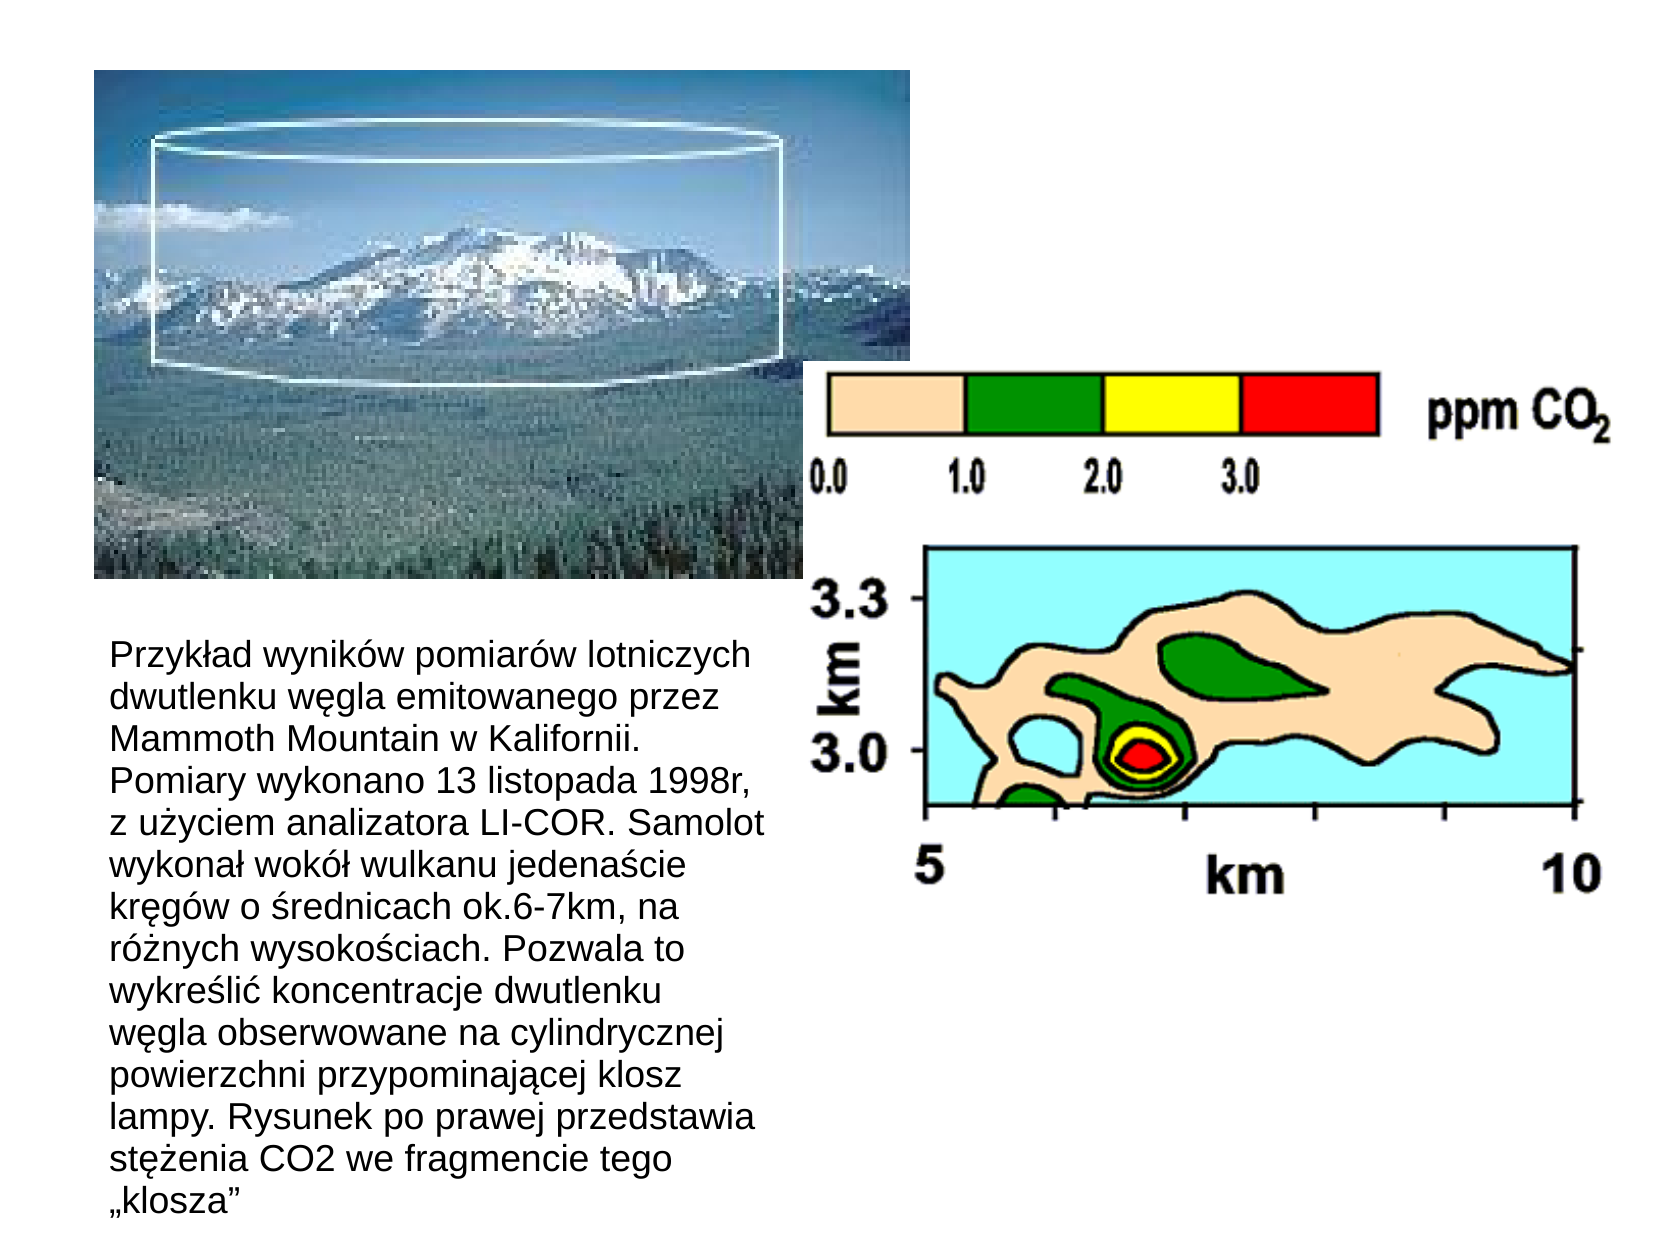

Przykład wyników pomiarów lotniczych dwutlenku węgla emitowanego przez Mammoth Mountain w Kalifornii. Pomiary wykonano 13 listopada 1998r, z użyciem analizatora LI-COR. Samolot wykonał wokół wulkanu jedenaście kręgów o średnicach ok.6-7km, na różnych wysokościach. Pozwala to wykreślić koncentracje dwutlenku węgla obserwowane na cylindrycznej powierzchni przypominającej klosz lampy. Rysunek po prawej przedstawia stężenia CO2 we fragmencie tego „klosza”